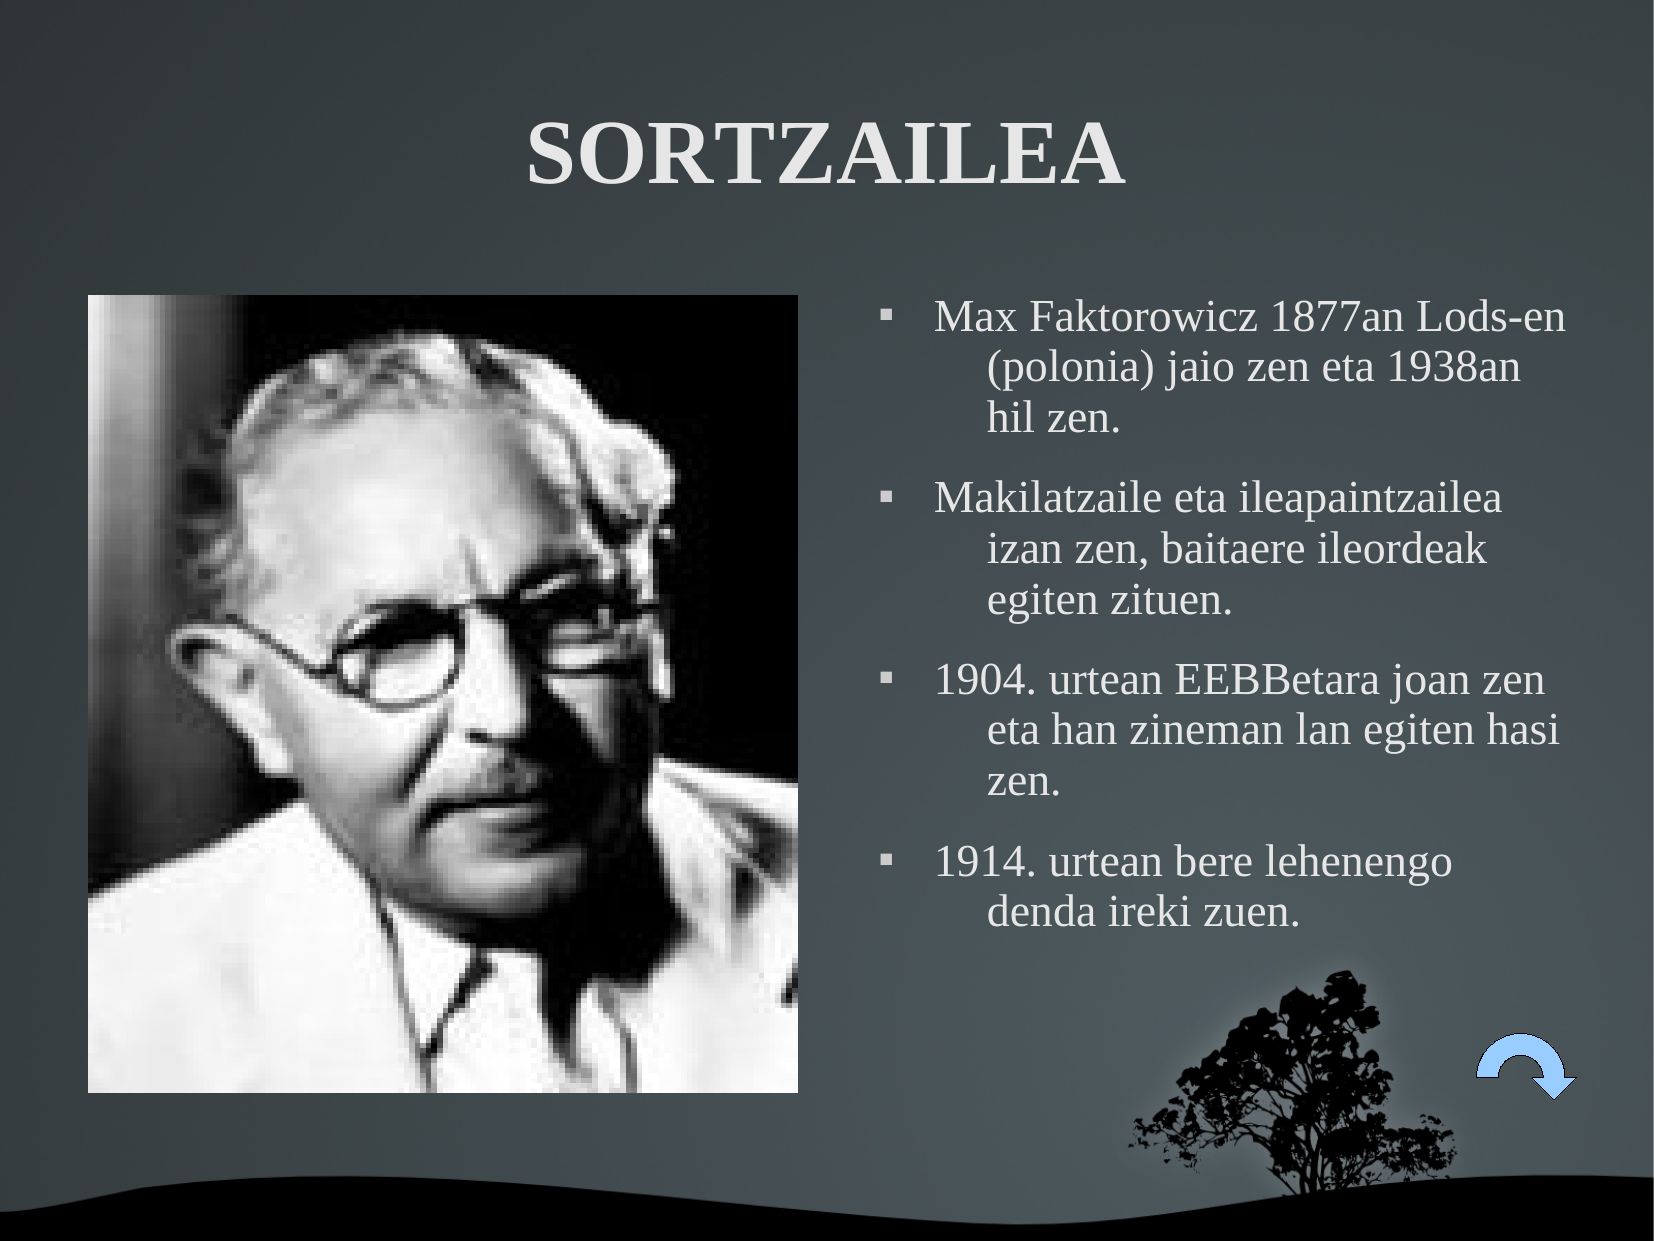

# SORTZAILEA
Max Faktorowicz 1877an Lods-en (polonia) jaio zen eta 1938an hil zen.
Makilatzaile eta ileapaintzailea izan zen, baitaere ileordeak egiten zituen.
1904. urtean EEBBetara joan zen eta han zineman lan egiten hasi zen.
1914. urtean bere lehenengo denda ireki zuen.